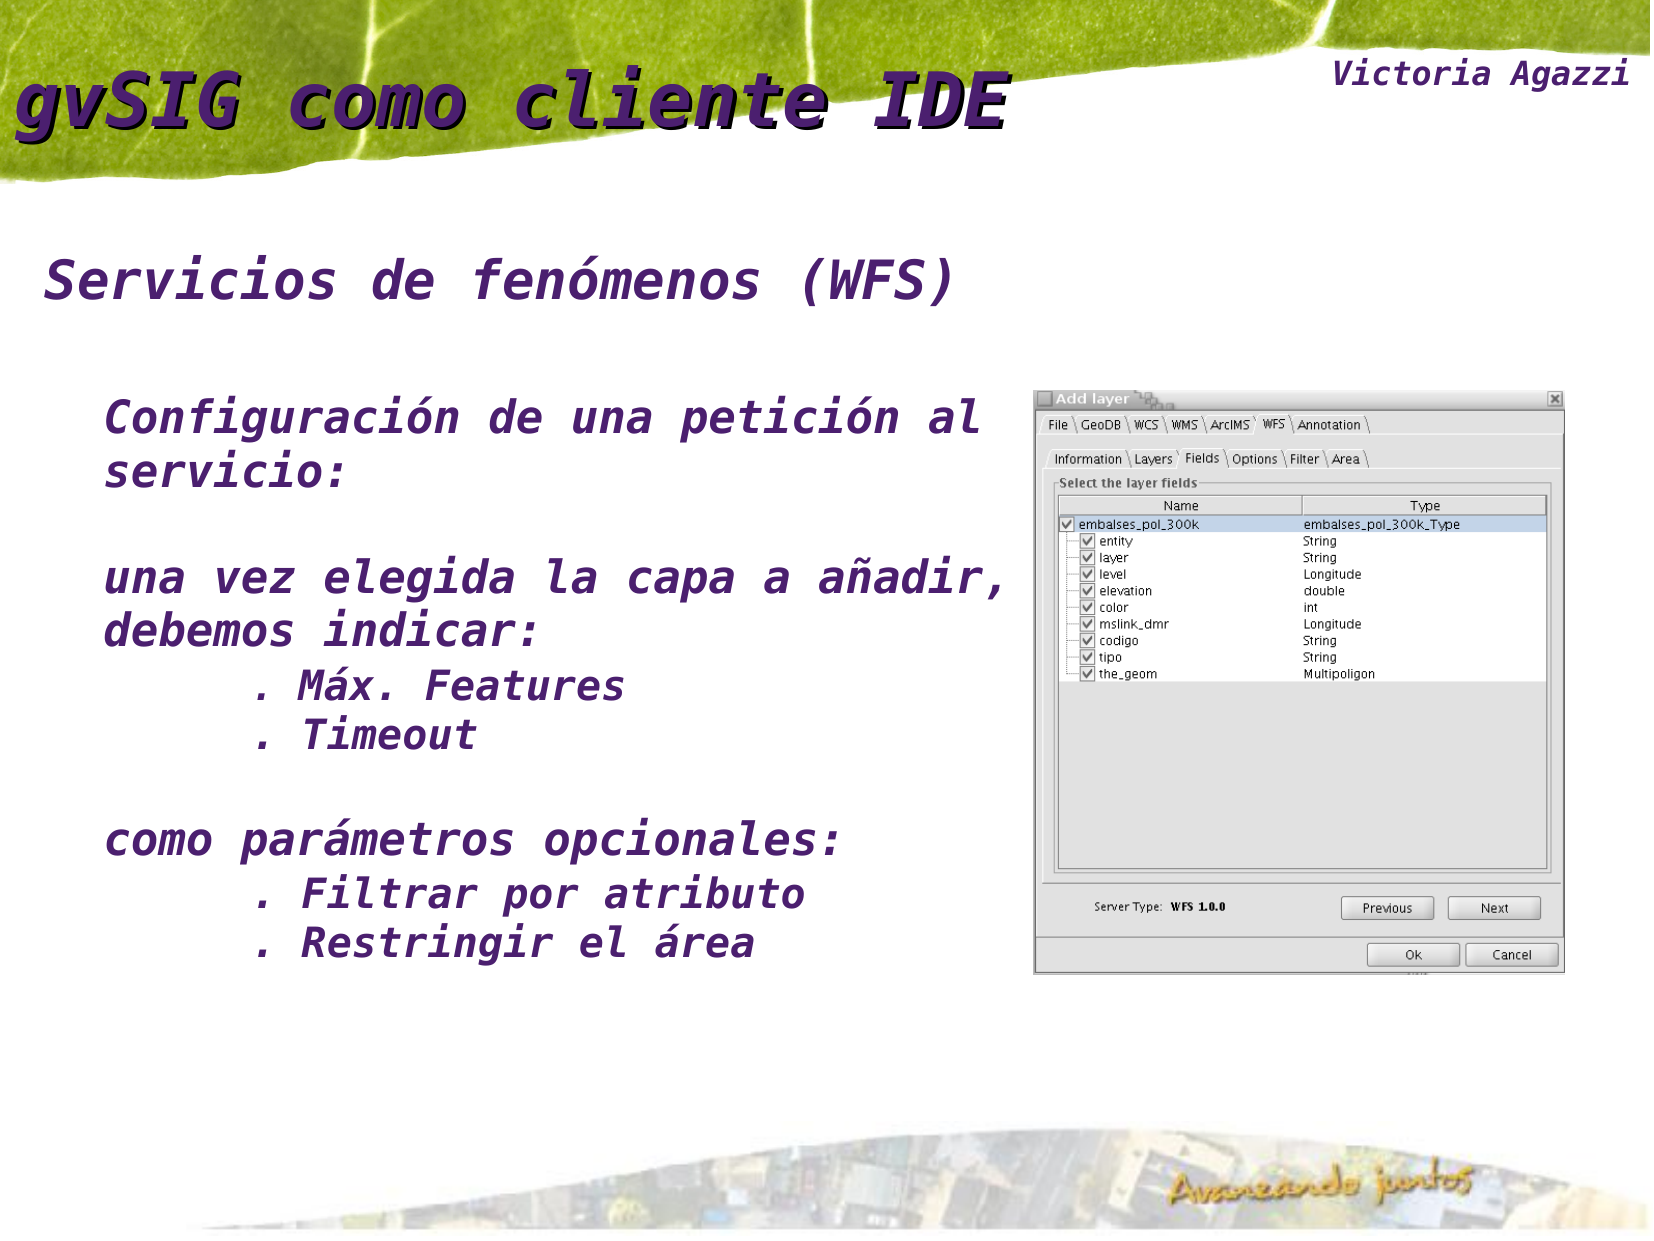

gvSIG como cliente IDE
Victoria Agazzi
Servicios de fenómenos (WFS)
Configuración de una petición al servicio:
una vez elegida la capa a añadir, debemos indicar:
		. Máx. Features
		. Timeout
como parámetros opcionales:
		. Filtrar por atributo
		. Restringir el área